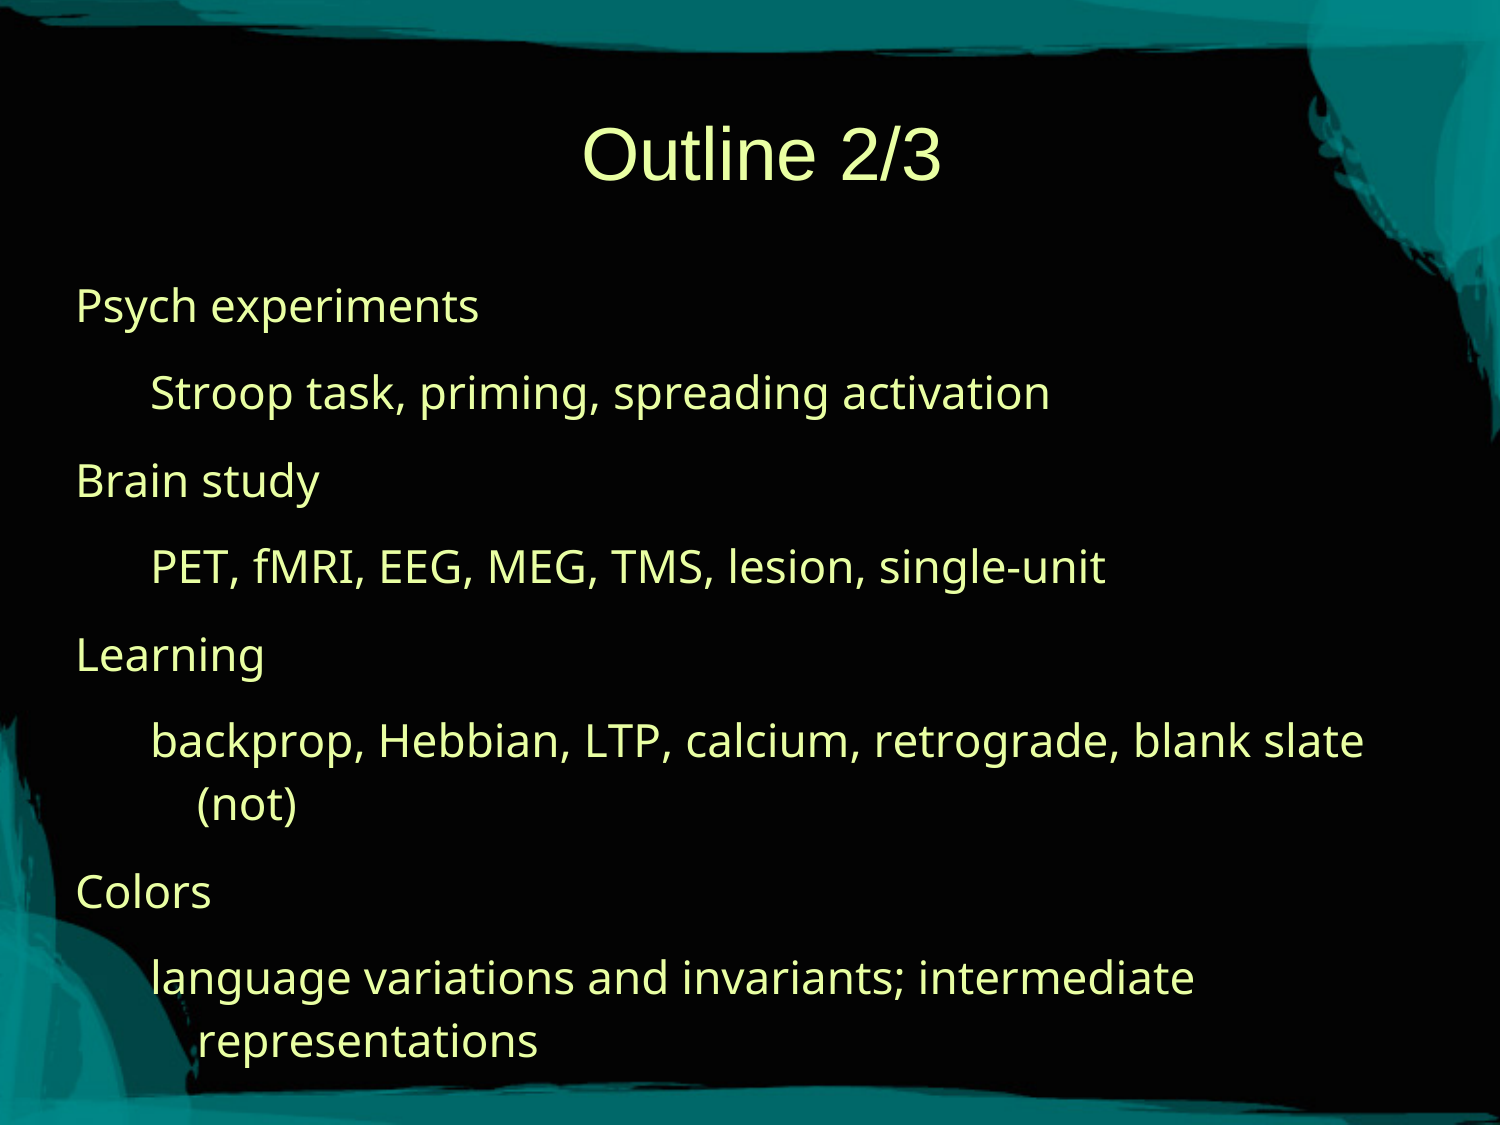

# Outline 2/3
Psych experiments
Stroop task, priming, spreading activation
Brain study
PET, fMRI, EEG, MEG, TMS, lesion, single-unit
Learning
backprop, Hebbian, LTP, calcium, retrograde, blank slate (not)
Colors
language variations and invariants; intermediate representations